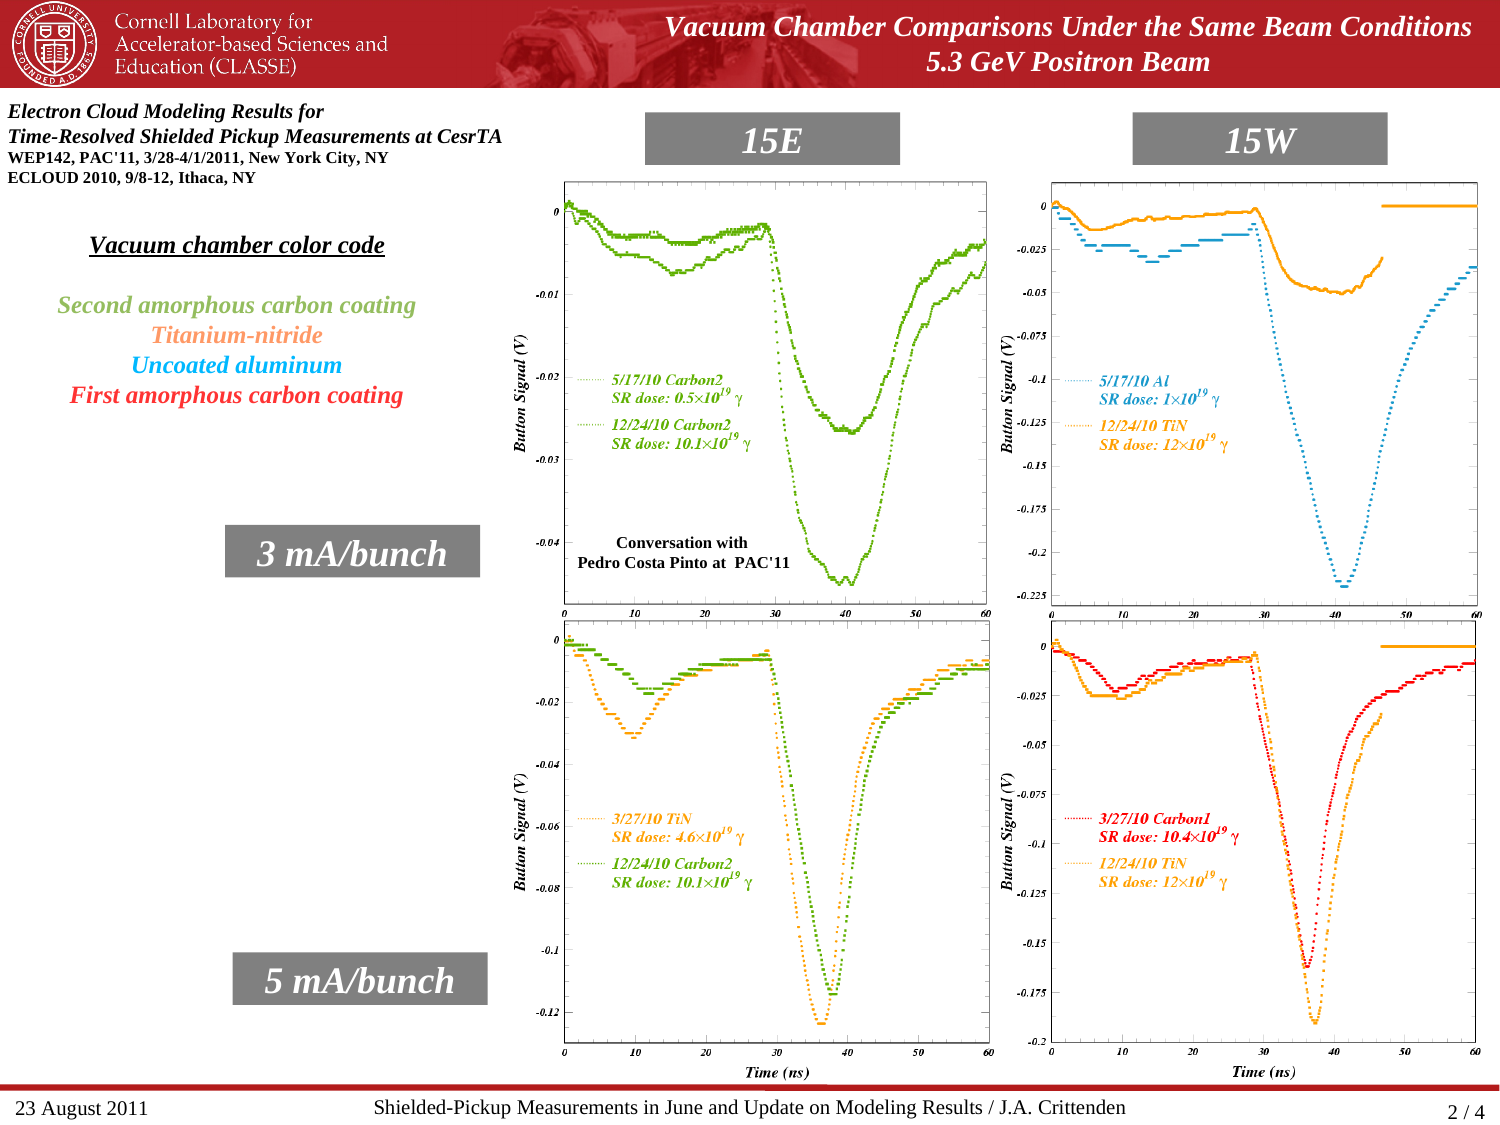

Vacuum Chamber Comparisons Under the Same Beam Conditions
5.3 GeV Positron Beam
Electron Cloud Modeling Results for
Time-Resolved Shielded Pickup Measurements at CesrTA
WEP142, PAC'11, 3/28-4/1/2011, New York City, NY
ECLOUD 2010, 9/8-12, Ithaca, NY
15E
15W
Vacuum chamber color code
Second amorphous carbon coating
Titanium-nitride
Uncoated aluminum
First amorphous carbon coating
3 mA/bunch
Conversation with
Pedro Costa Pinto at PAC'11
5 mA/bunch
23 August 2011
2
J.A.Crittenden/CesrTA Collaboration Meeting